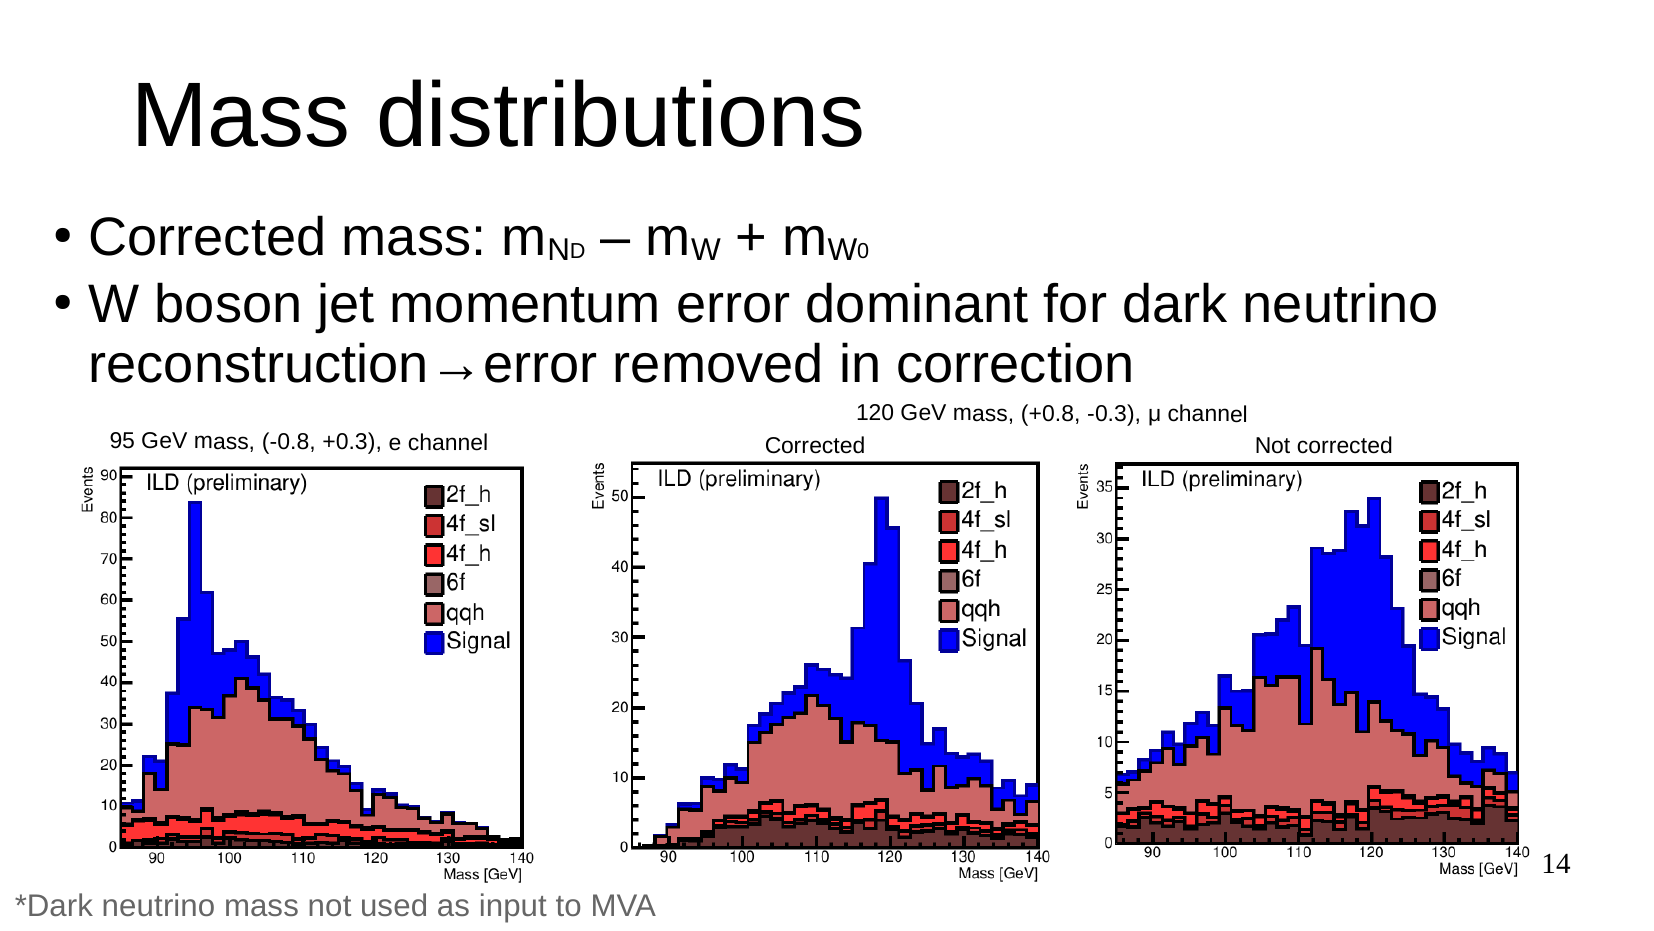

# Mass distributions
Corrected mass: mND – mW + mW0
W boson jet momentum error dominant for dark neutrino reconstruction→error removed in correction
120 GeV mass, (+0.8, -0.3), μ channel
95 GeV mass, (-0.8, +0.3), e channel
Not corrected
Corrected
14
*Dark neutrino mass not used as input to MVA